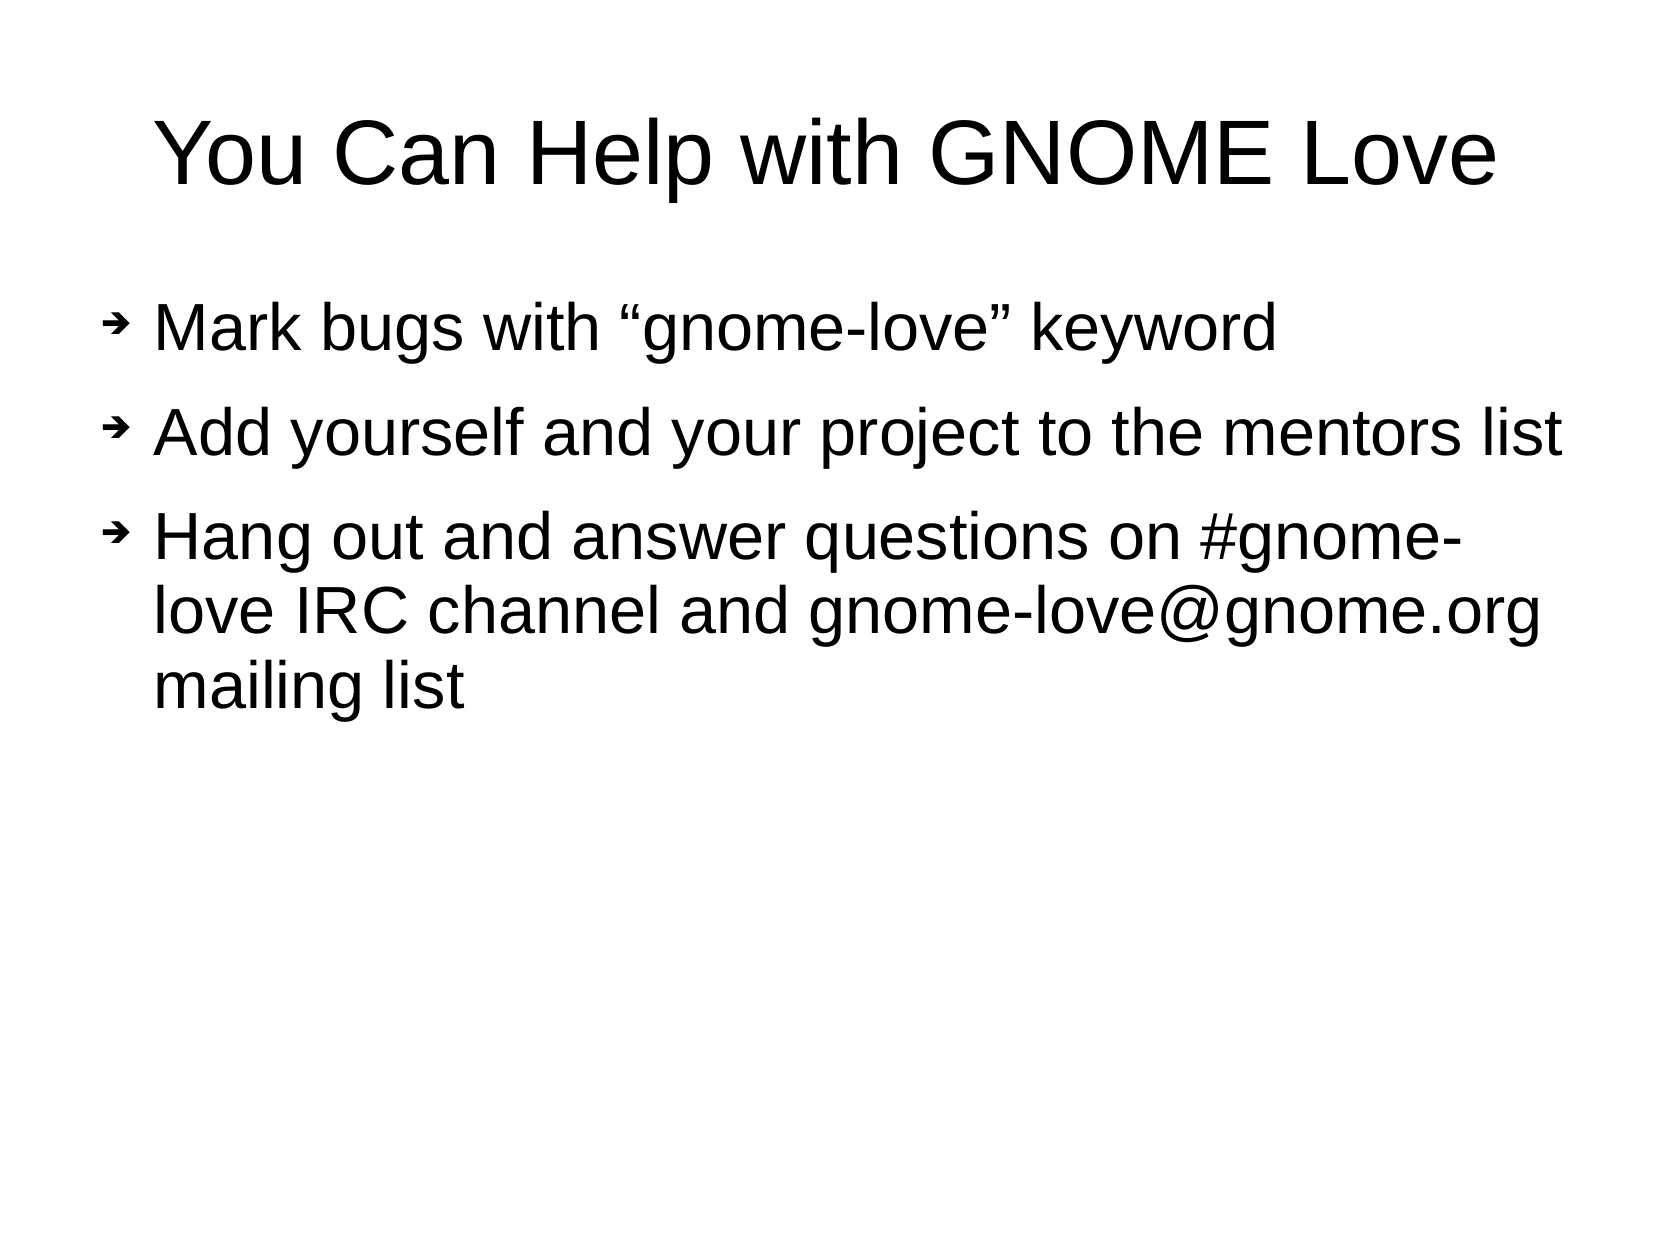

# You Can Help with GNOME Love
Mark bugs with “gnome-love” keyword
Add yourself and your project to the mentors list
Hang out and answer questions on #gnome-love IRC channel and gnome-love@gnome.org mailing list